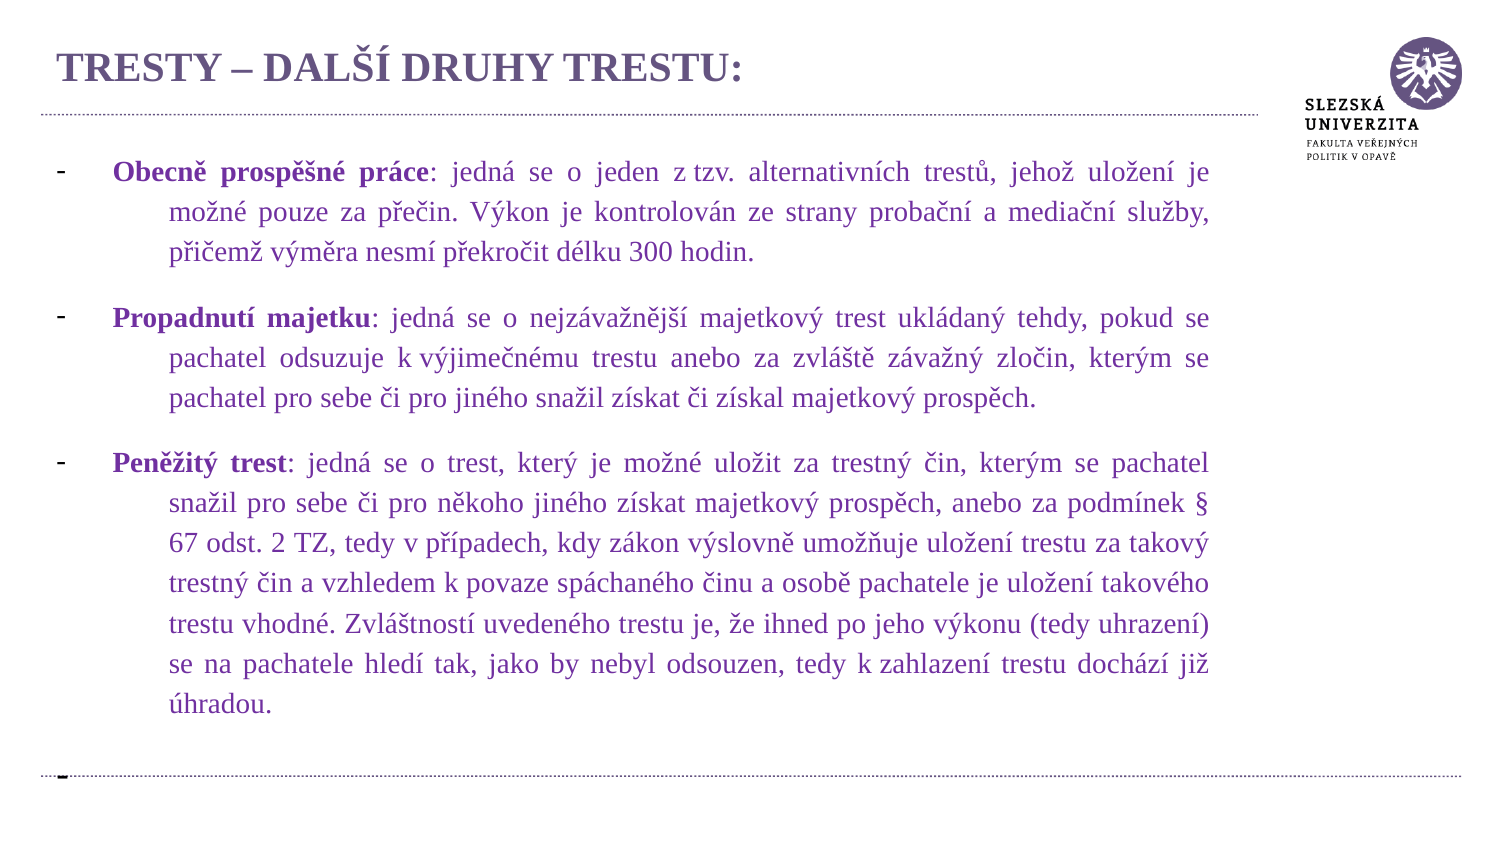

# TRESTY – DALŠÍ DRUHY TRESTU:
Obecně prospěšné práce: jedná se o jeden z tzv. alternativních trestů, jehož uložení je možné pouze za přečin. Výkon je kontrolován ze strany probační a mediační služby, přičemž výměra nesmí překročit délku 300 hodin.
Propadnutí majetku: jedná se o nejzávažnější majetkový trest ukládaný tehdy, pokud se pachatel odsuzuje k výjimečnému trestu anebo za zvláště závažný zločin, kterým se pachatel pro sebe či pro jiného snažil získat či získal majetkový prospěch.
Peněžitý trest: jedná se o trest, který je možné uložit za trestný čin, kterým se pachatel snažil pro sebe či pro někoho jiného získat majetkový prospěch, anebo za podmínek § 67 odst. 2 TZ, tedy v případech, kdy zákon výslovně umožňuje uložení trestu za takový trestný čin a vzhledem k povaze spáchaného činu a osobě pachatele je uložení takového trestu vhodné. Zvláštností uvedeného trestu je, že ihned po jeho výkonu (tedy uhrazení) se na pachatele hledí tak, jako by nebyl odsouzen, tedy k zahlazení trestu dochází již úhradou.